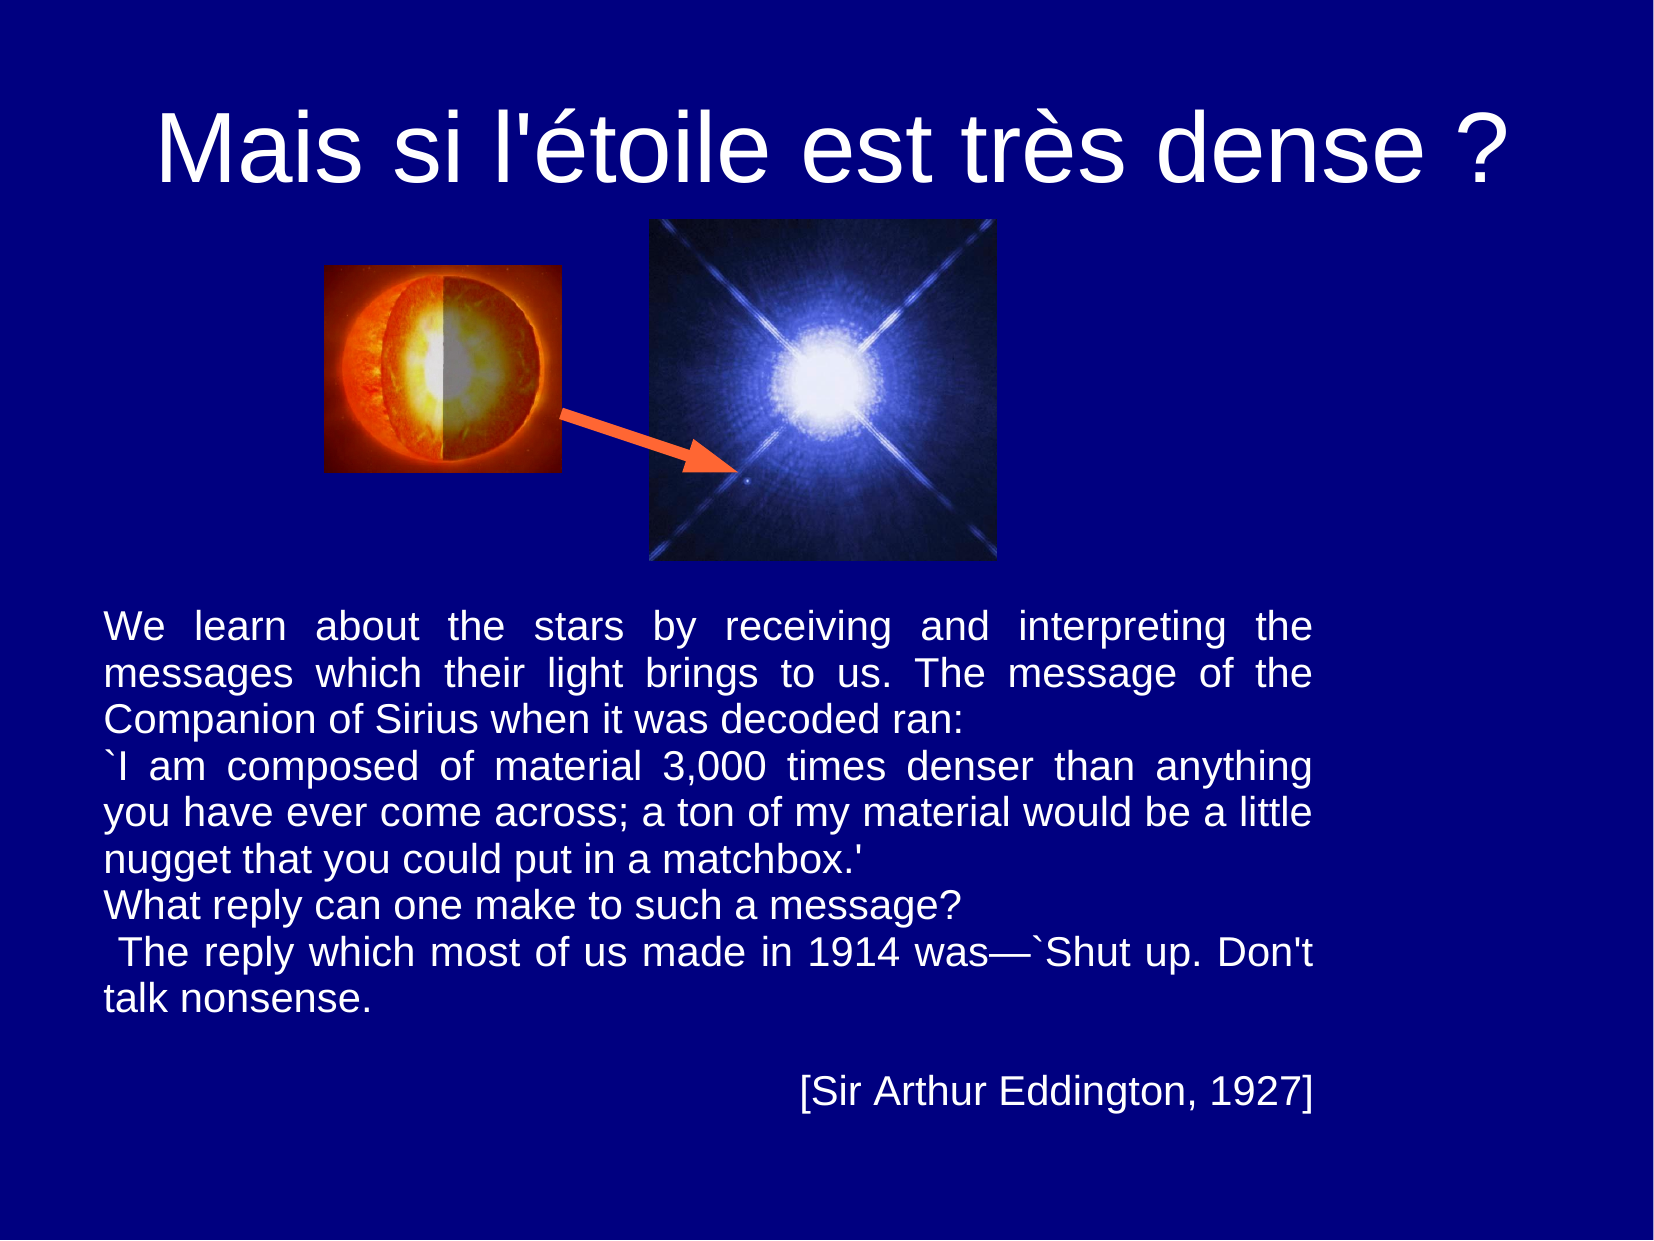

# Mais si l'étoile est très dense ?
We learn about the stars by receiving and interpreting the messages which their light brings to us. The message of the Companion of Sirius when it was decoded ran:
`I am composed of material 3,000 times denser than anything you have ever come across; a ton of my material would be a little nugget that you could put in a matchbox.'
What reply can one make to such a message?
 The reply which most of us made in 1914 was—`Shut up. Don't talk nonsense.
[Sir Arthur Eddington, 1927]